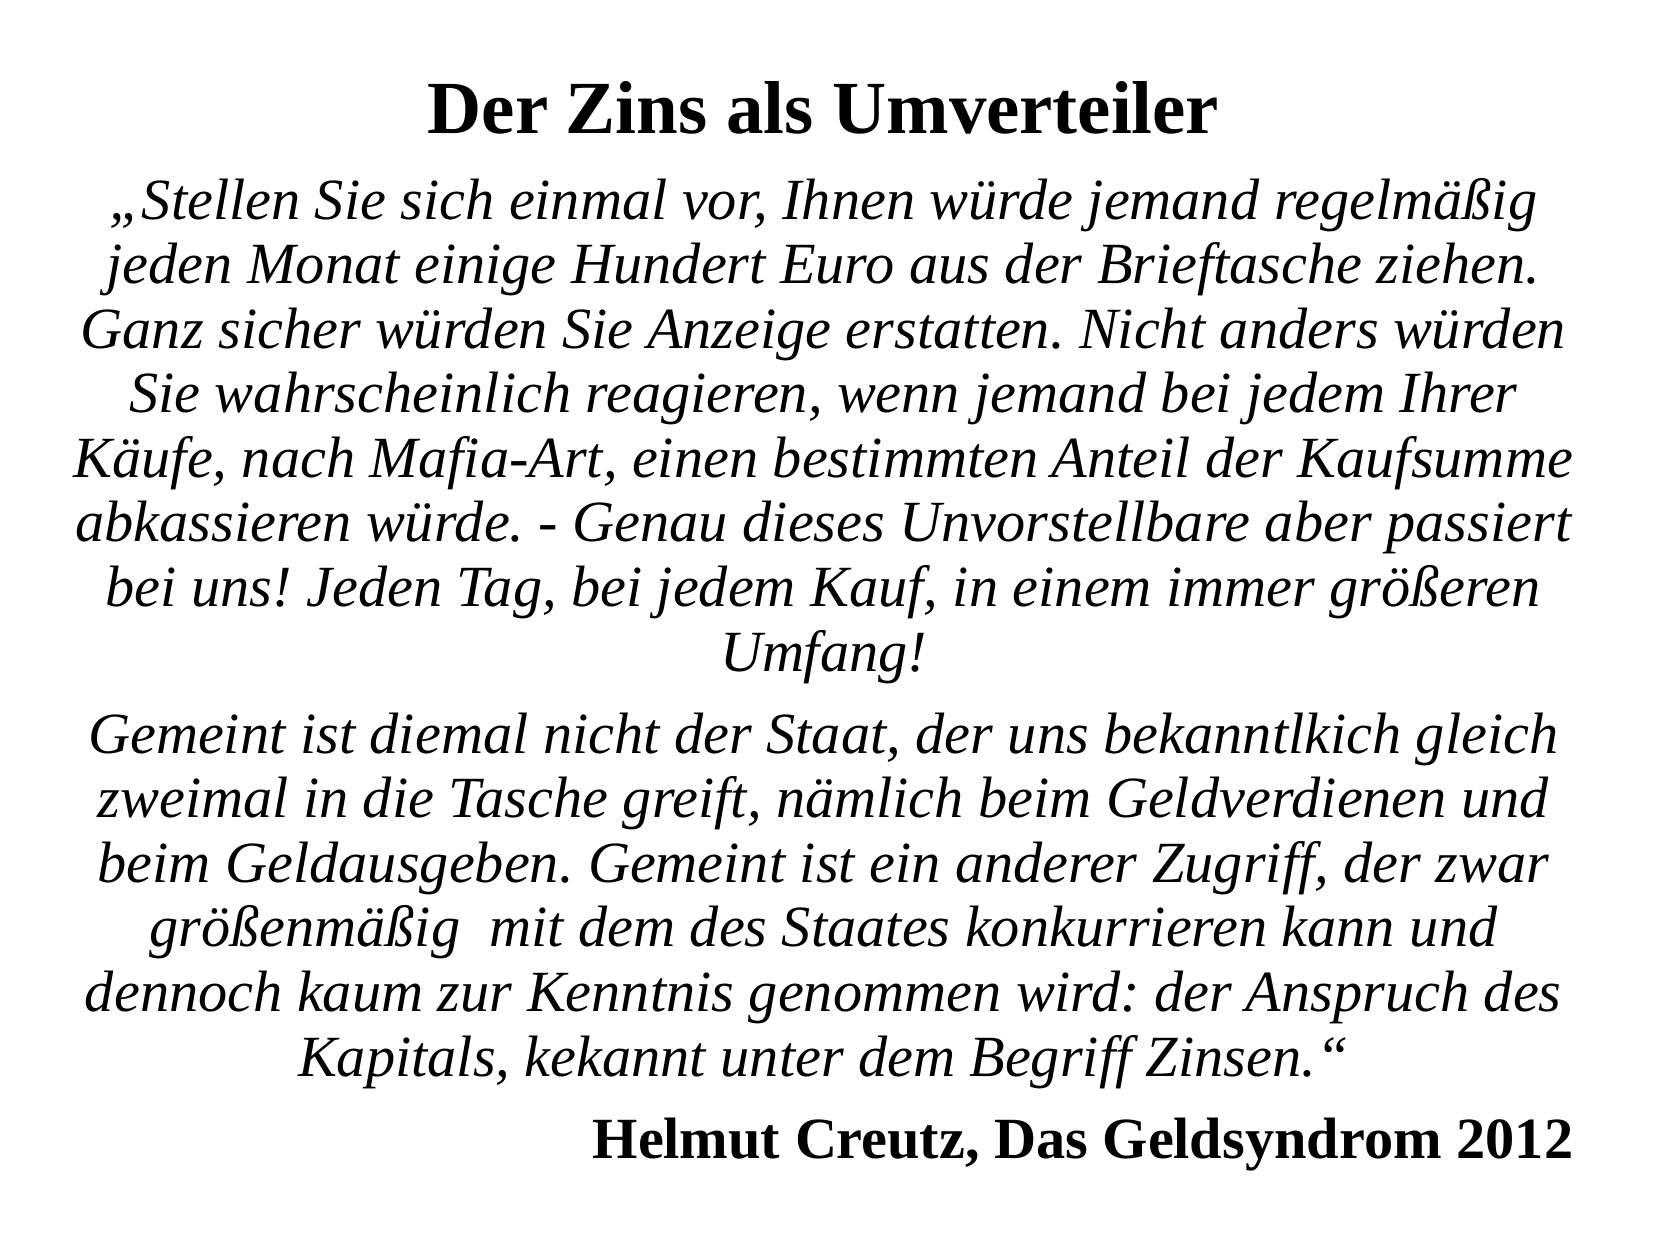

Der Zins als Umverteiler
„Stellen Sie sich einmal vor, Ihnen würde jemand regelmäßig jeden Monat einige Hundert Euro aus der Brieftasche ziehen. Ganz sicher würden Sie Anzeige erstatten. Nicht anders würden Sie wahrscheinlich reagieren, wenn jemand bei jedem Ihrer Käufe, nach Mafia-Art, einen bestimmten Anteil der Kaufsumme abkassieren würde. - Genau dieses Unvorstellbare aber passiert bei uns! Jeden Tag, bei jedem Kauf, in einem immer größeren Umfang!
Gemeint ist diemal nicht der Staat, der uns bekanntlkich gleich zweimal in die Tasche greift, nämlich beim Geldverdienen und beim Geldausgeben. Gemeint ist ein anderer Zugriff, der zwar größenmäßig mit dem des Staates konkurrieren kann und dennoch kaum zur Kenntnis genommen wird: der Anspruch des Kapitals, kekannt unter dem Begriff Zinsen.“
Helmut Creutz, Das Geldsyndrom 2012